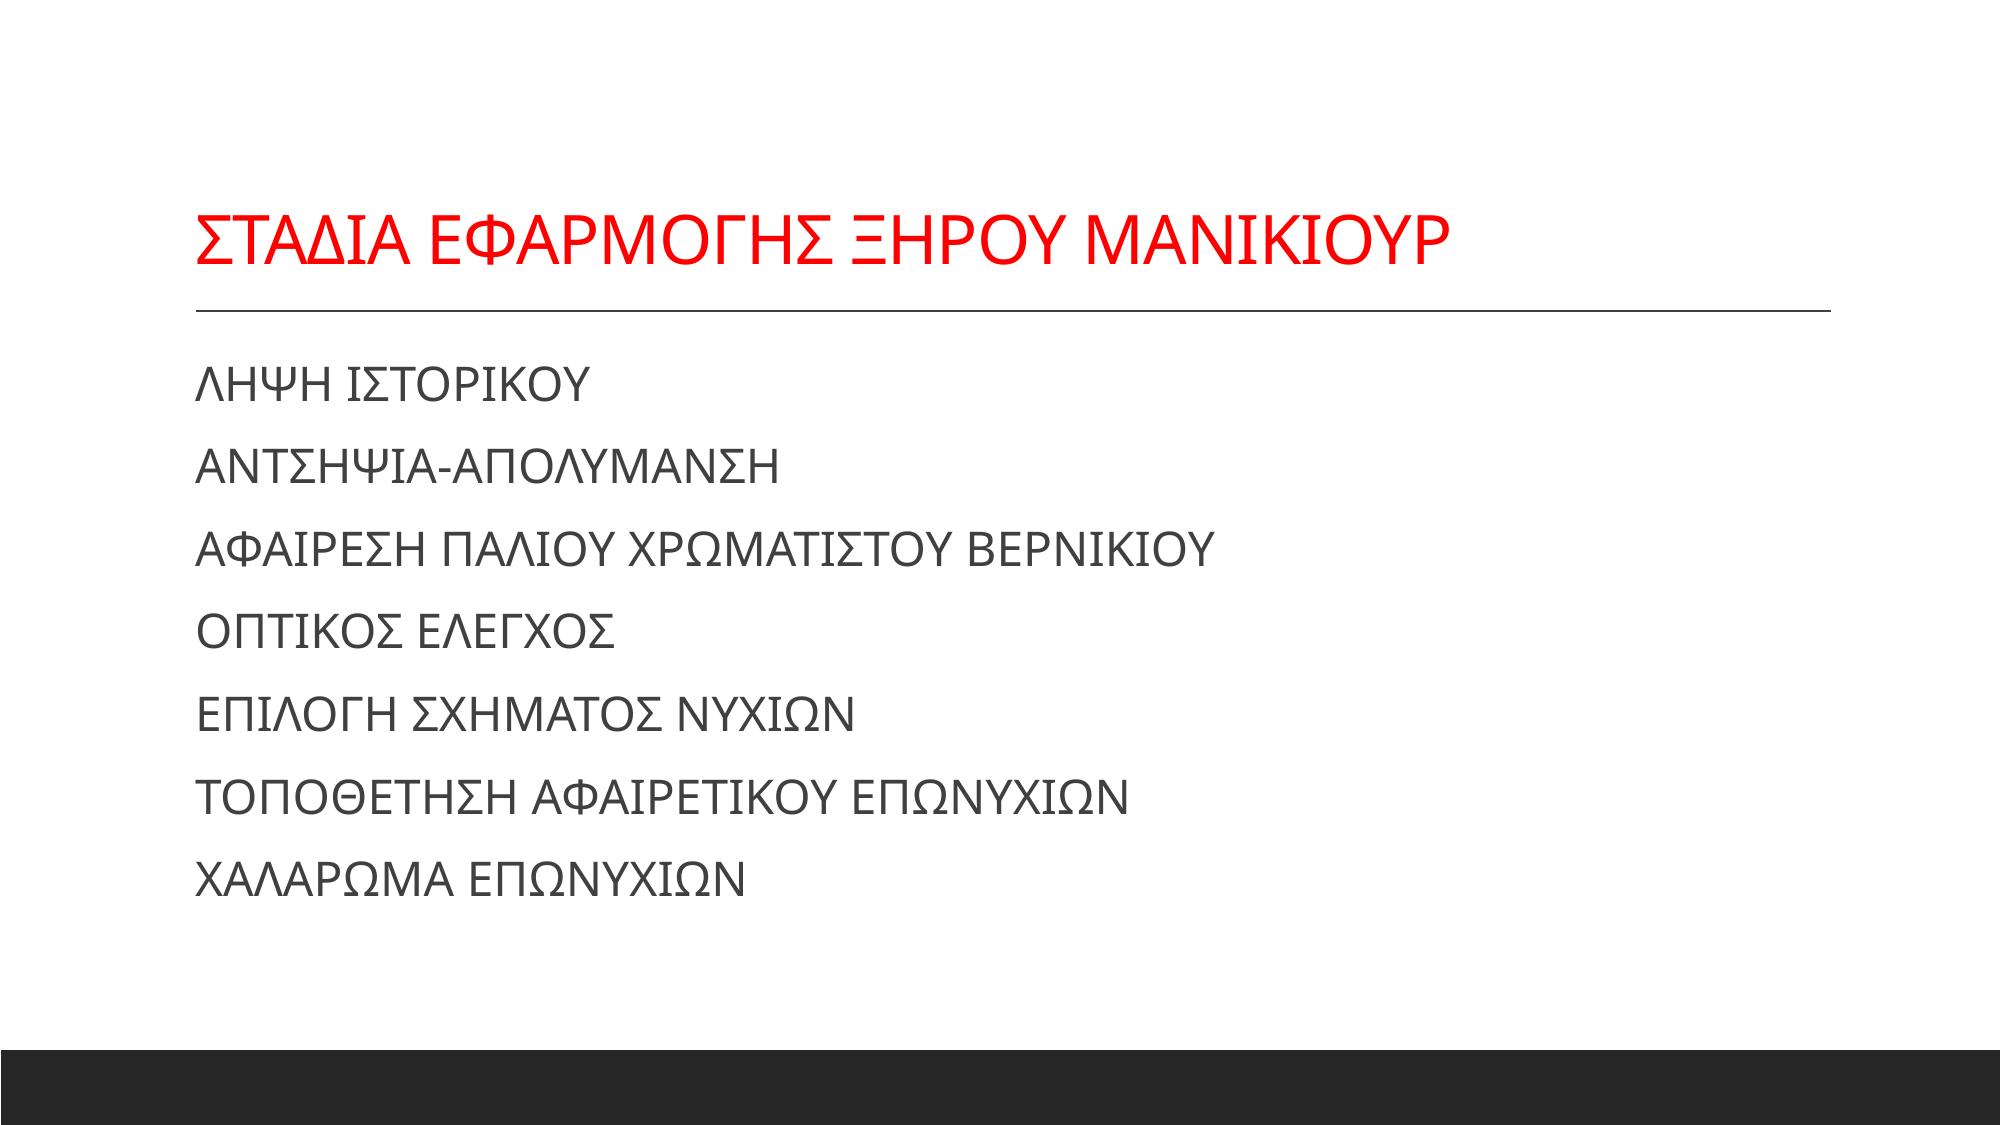

# ΣΤΑΔΙΑ ΕΦΑΡΜΟΓΗΣ ΞΗΡΟΥ ΜΑΝΙΚΙΟΥΡ
ΛΗΨΗ ΙΣΤΟΡΙΚΟΥ
ΑΝΤΣΗΨΙΑ-ΑΠΟΛΥΜΑΝΣΗ
ΑΦΑΙΡΕΣΗ ΠΑΛΙΟΥ ΧΡΩΜΑΤΙΣΤΟΥ ΒΕΡΝΙΚΙΟΥ
ΟΠΤΙΚΟΣ ΕΛΕΓΧΟΣ
ΕΠΙΛΟΓΗ ΣΧΗΜΑΤΟΣ ΝΥΧΙΩΝ
ΤΟΠΟΘΕΤΗΣΗ ΑΦΑΙΡΕΤΙΚΟΥ ΕΠΩΝΥΧΙΩΝ
ΧΑΛΑΡΩΜΑ ΕΠΩΝΥΧΙΩΝ